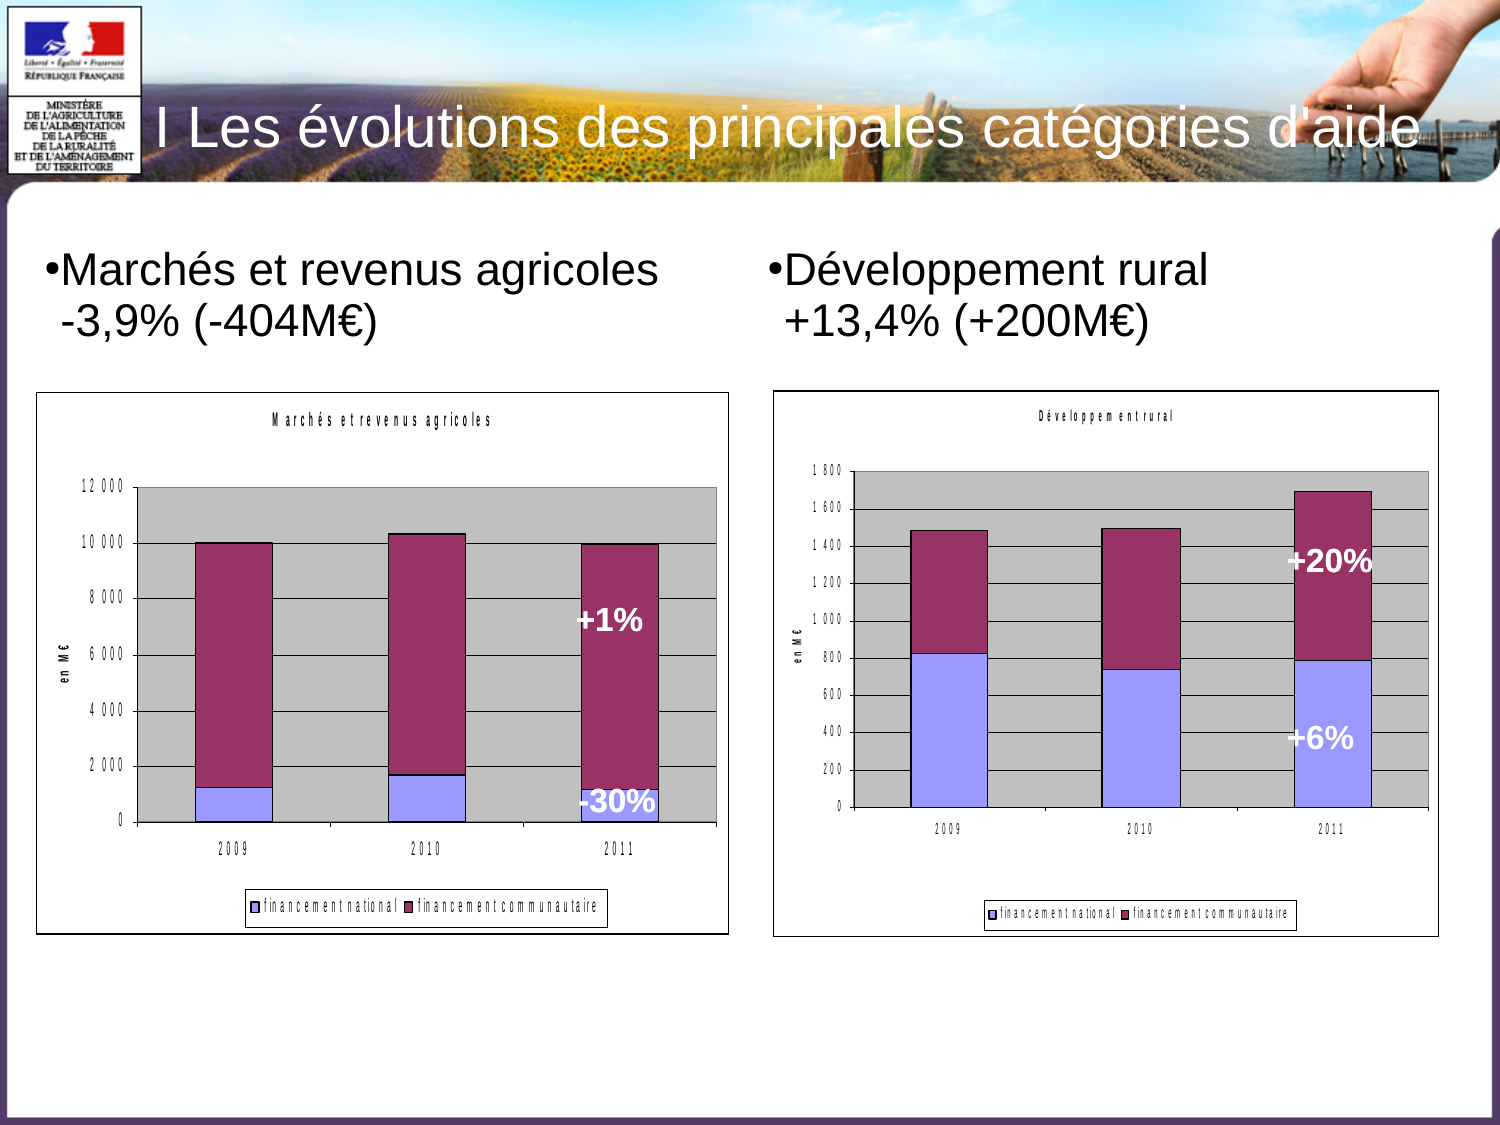

I Les évolutions des principales catégories d'aide
#
| Marchés et revenus agricoles -3,9% (-404M€) | Développement rural +13,4% (+200M€) |
| --- | --- |
| | |
+20%
+20%
-0,6%
+1%
+1%
+6%
+27%
-30%
-30%